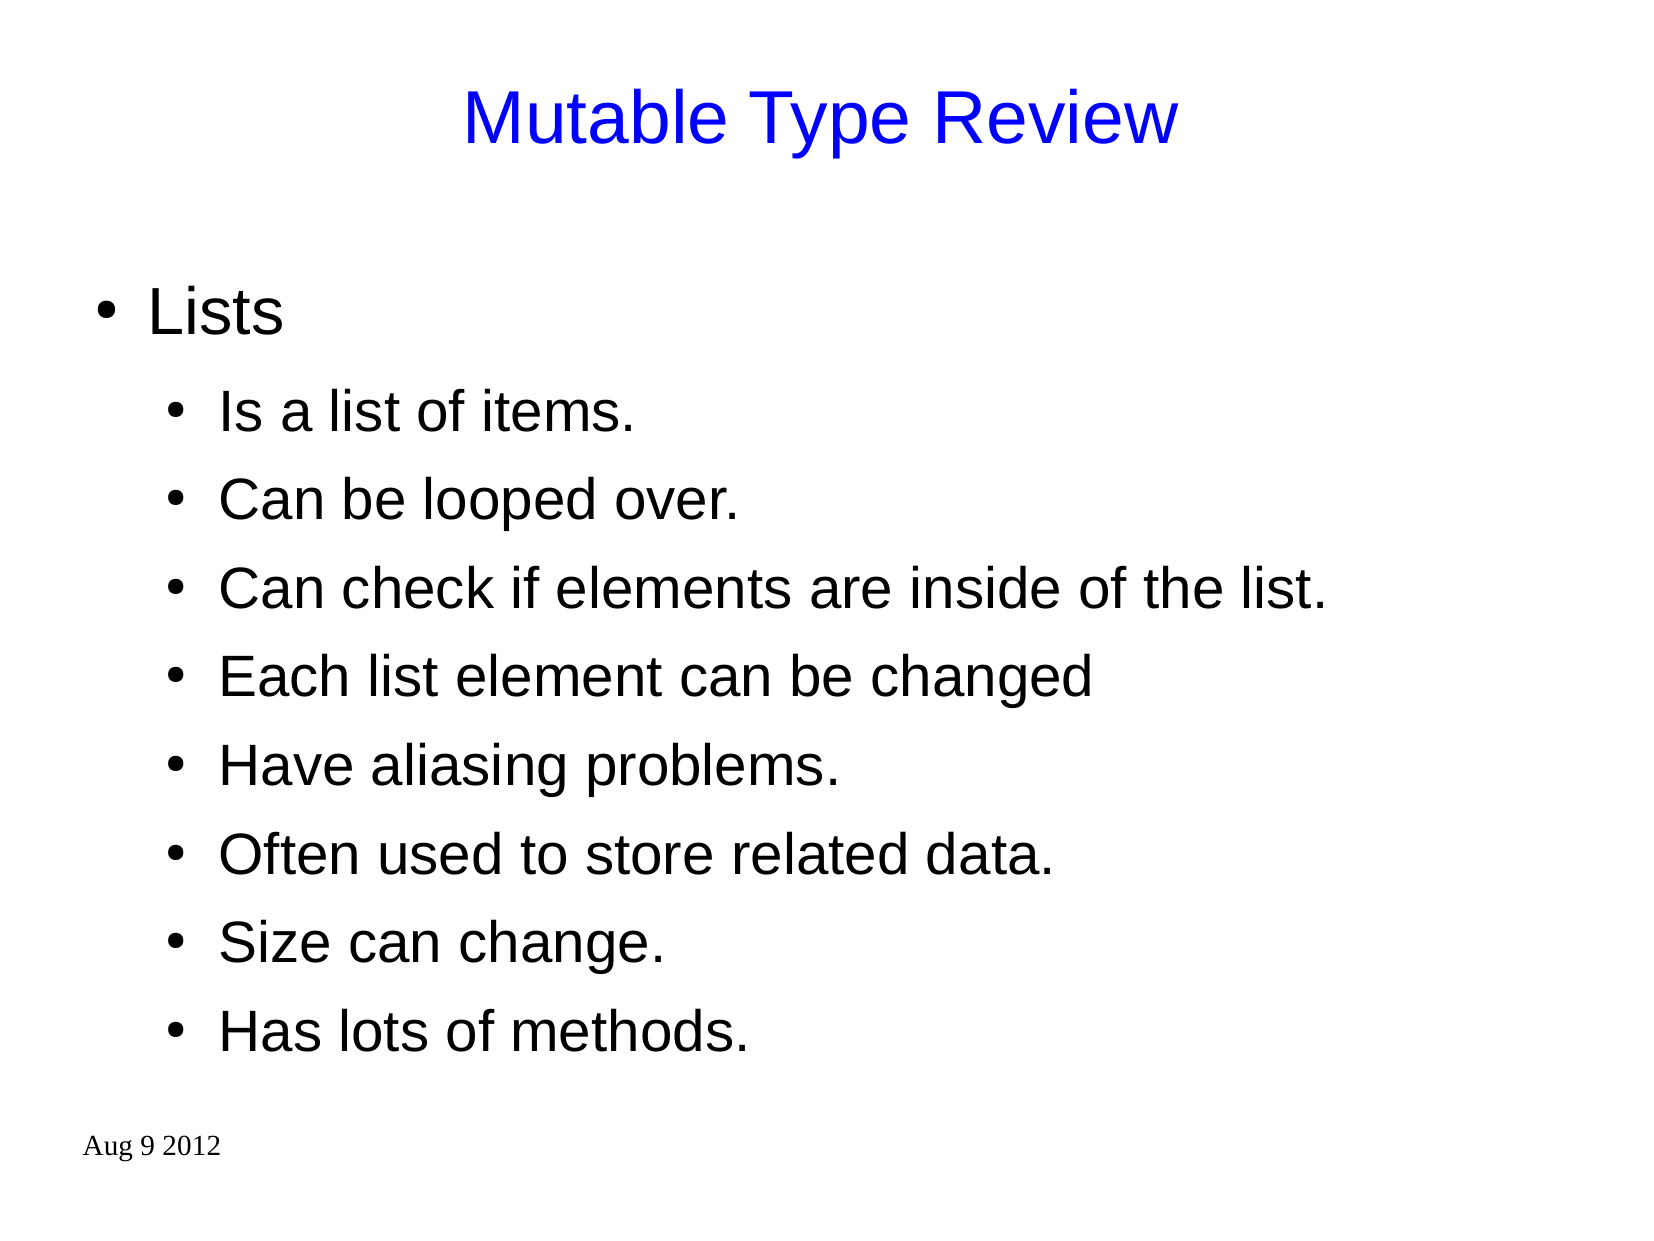

# Mutable Type Review
Lists
Is a list of items.
Can be looped over.
Can check if elements are inside of the list.
Each list element can be changed
Have aliasing problems.
Often used to store related data.
Size can change.
Has lots of methods.
Aug 9 2012